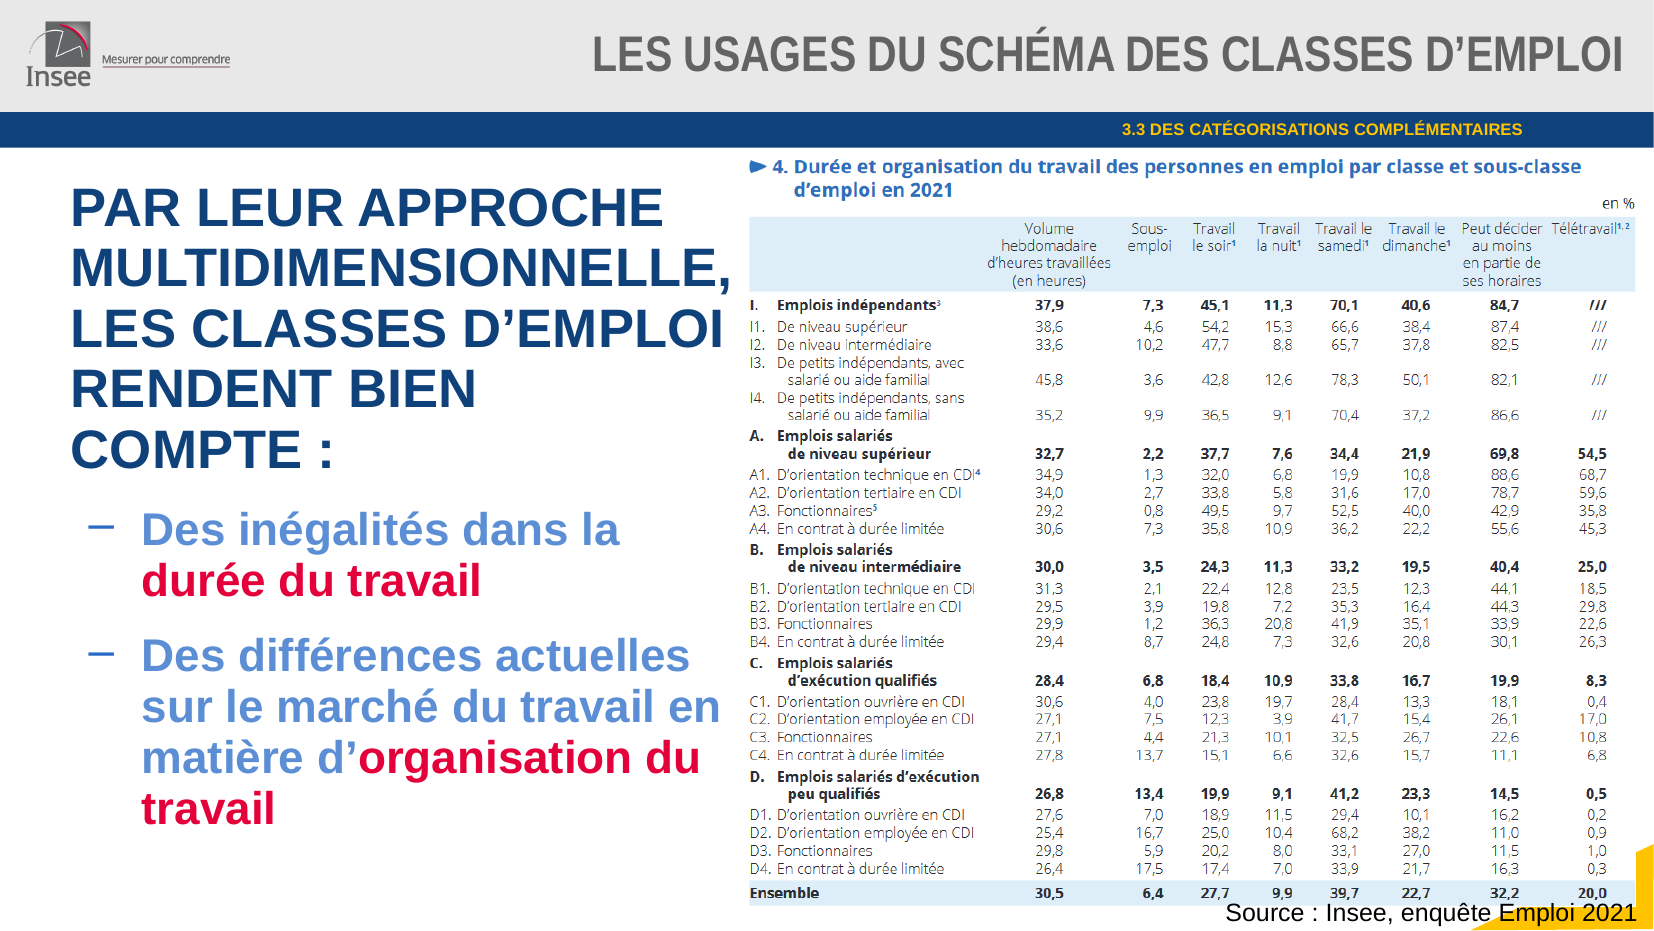

# Les usages du schéma des classes d’emploi
3.3 des catégorisations complémentaires
Par leur approche multidimensionnelLe, les classes d’emploi rendent bien compte :
Des inégalités dans la durée du travail
Des différences actuelles sur le marché du travail en matière d’organisation du travail
Source : Insee, enquête Emploi 2021